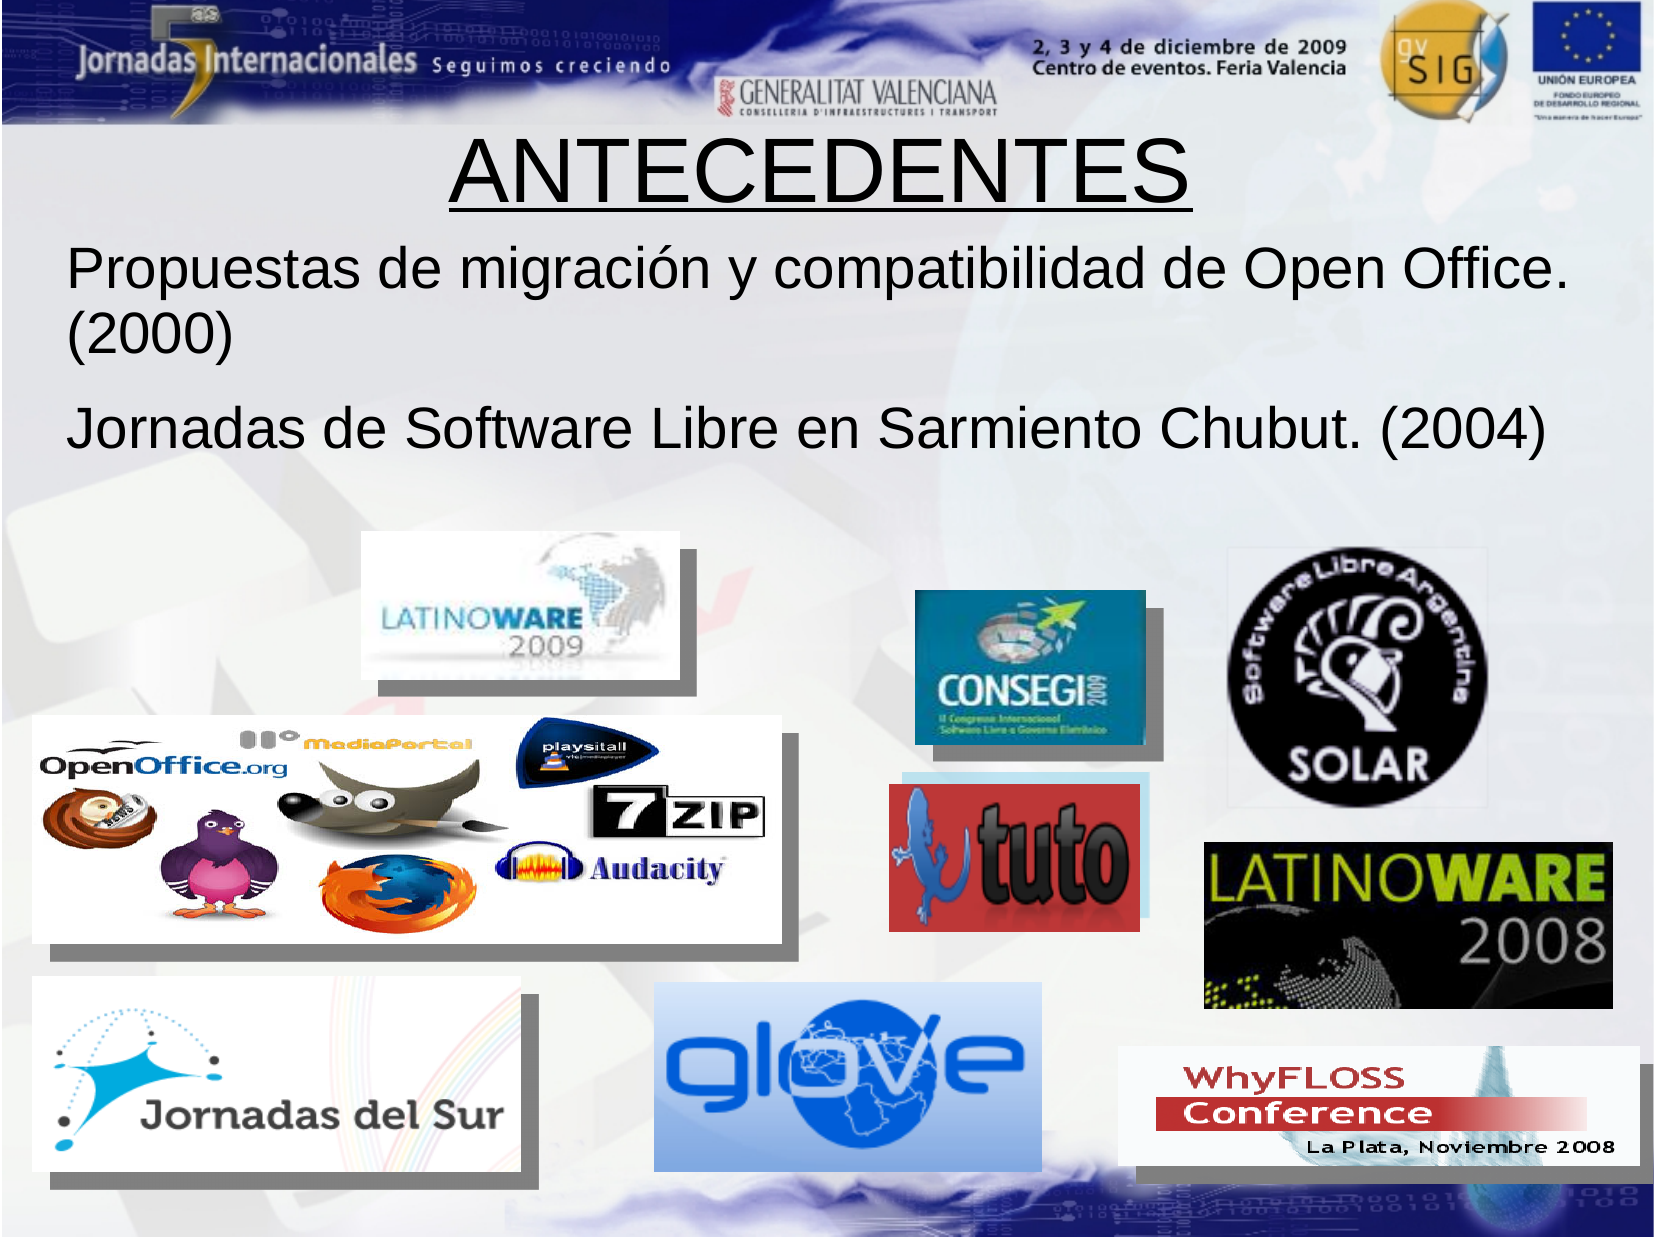

# ANTECEDENTES
Propuestas de migración y compatibilidad de Open Office. (2000)
Jornadas de Software Libre en Sarmiento Chubut. (2004)‏